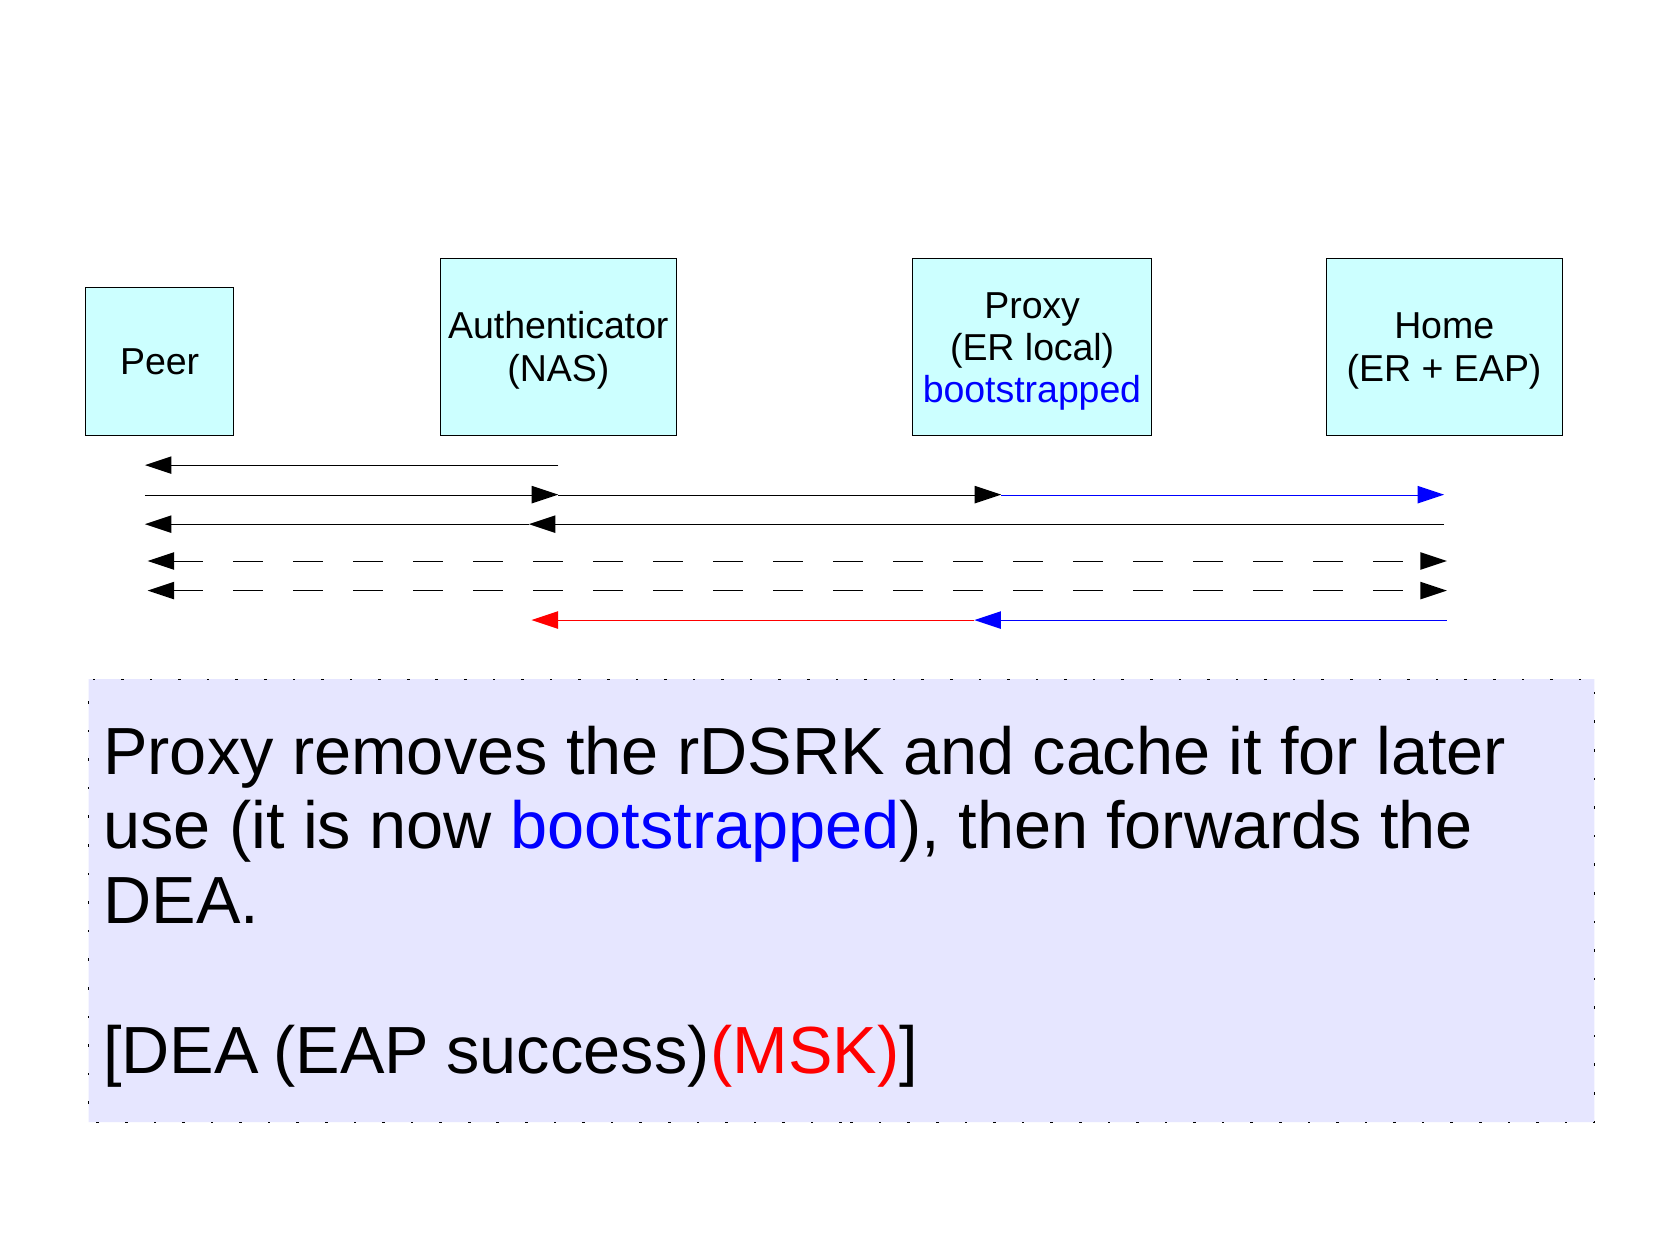

Authenticator
(NAS)
Proxy
(ER local)
bootstrapped
Home
(ER + EAP)
Peer
Proxy removes the rDSRK and cache it for later use (it is now bootstrapped), then forwards the DEA.
[DEA (EAP success)(MSK)]